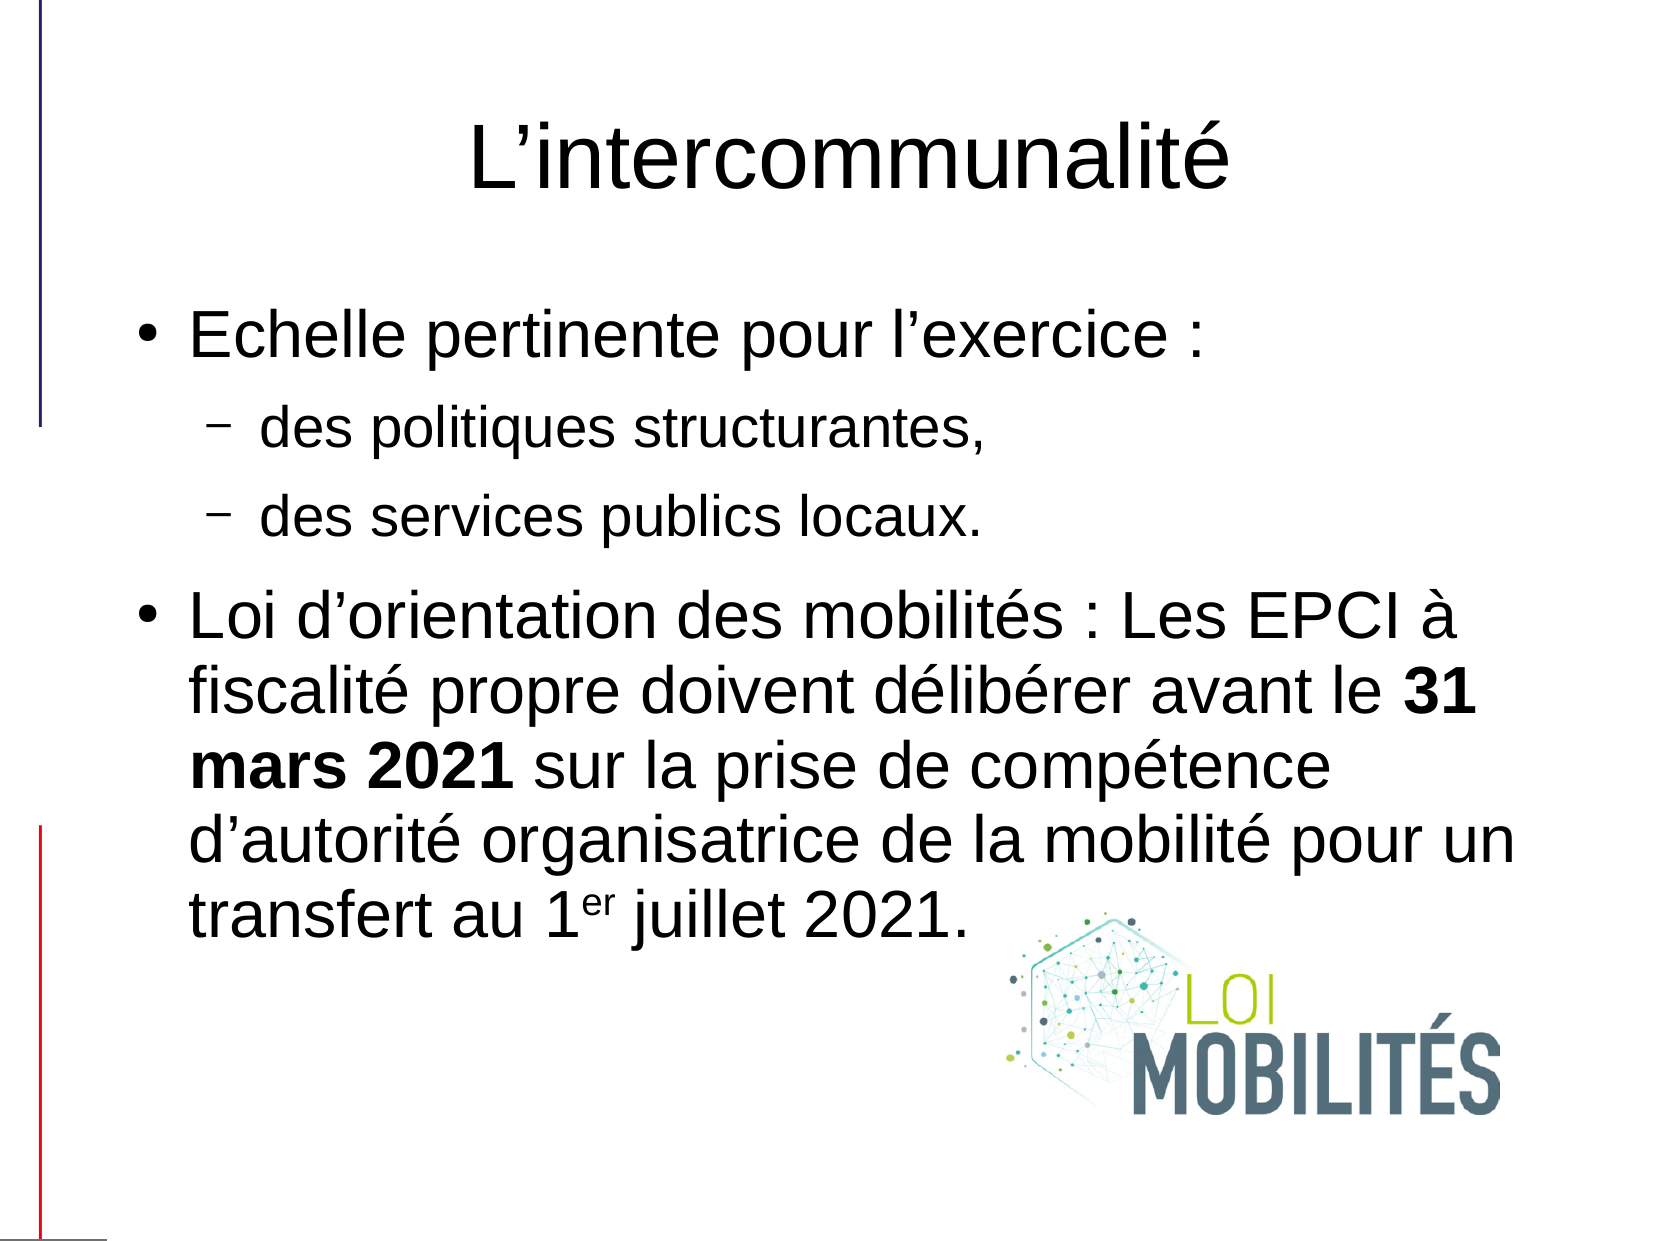

# L’intercommunalité
Echelle pertinente pour l’exercice :
des politiques structurantes,
des services publics locaux.
Loi d’orientation des mobilités : Les EPCI à fiscalité propre doivent délibérer avant le 31 mars 2021 sur la prise de compétence d’autorité organisatrice de la mobilité pour un transfert au 1er juillet 2021.